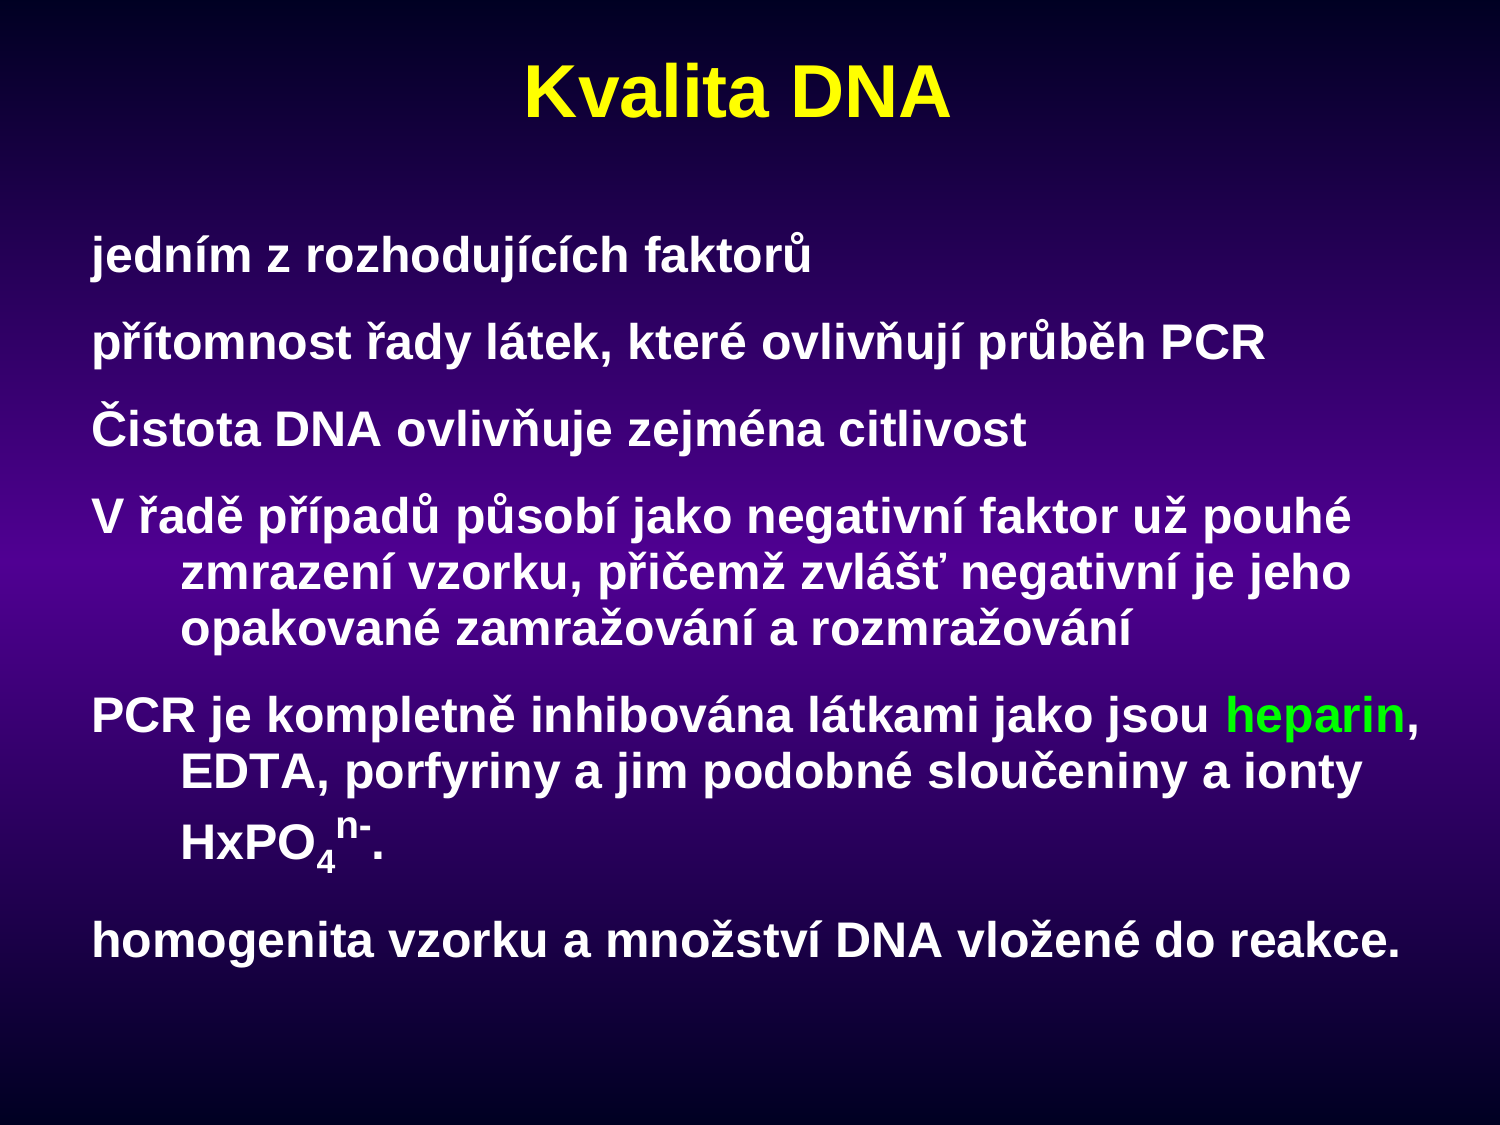

# Kvalita DNA
jedním z rozhodujících faktorů
přítomnost řady látek, které ovlivňují průběh PCR
Čistota DNA ovlivňuje zejména citlivost
V řadě případů působí jako negativní faktor už pouhé zmrazení vzorku, přičemž zvlášť negativní je jeho opakované zamražování a rozmražování
PCR je kompletně inhibována látkami jako jsou heparin, EDTA, porfyriny a jim podobné sloučeniny a ionty HxPO4n-.
homogenita vzorku a množství DNA vložené do reakce.